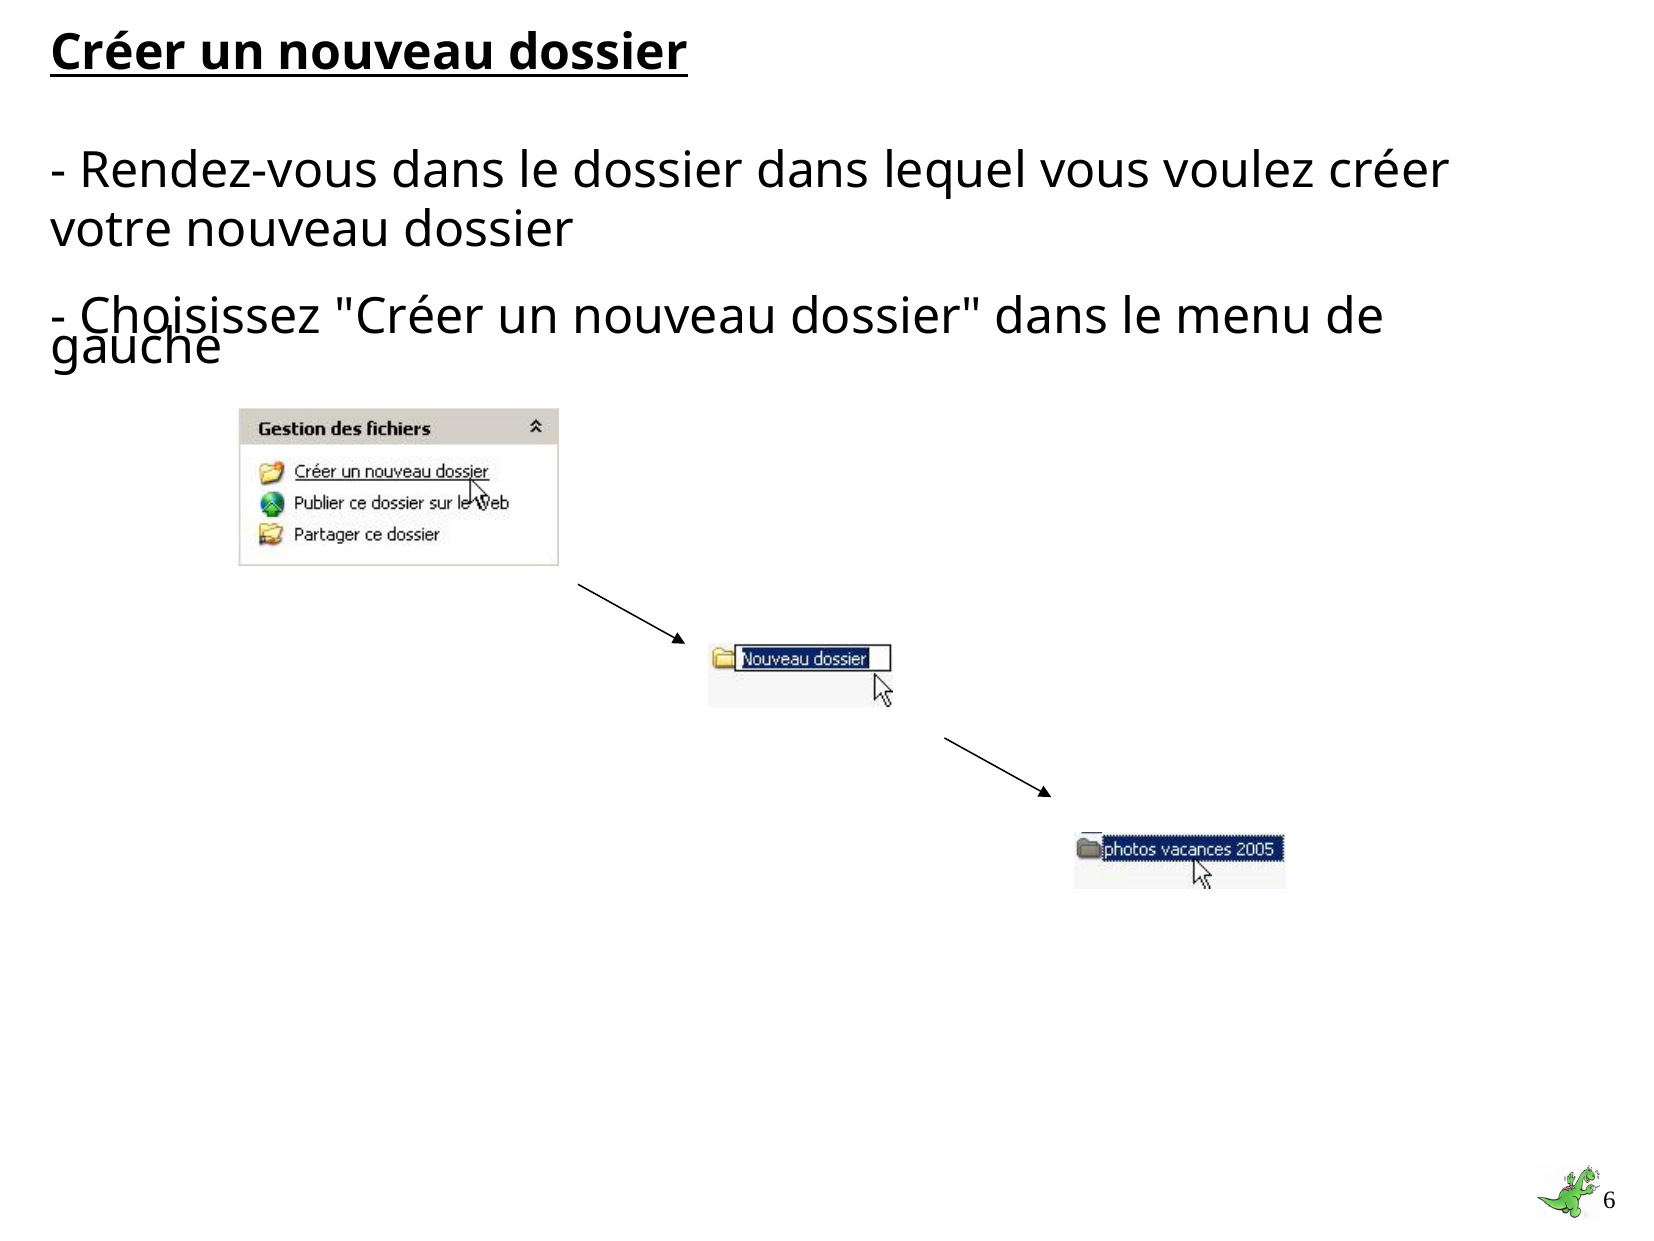

Créer un nouveau dossier
- Rendez-vous dans le dossier dans lequel vous voulez créer
votre nouveau dossier
- Choisissez "Créer un nouveau dossier" dans le menu de gauche
6